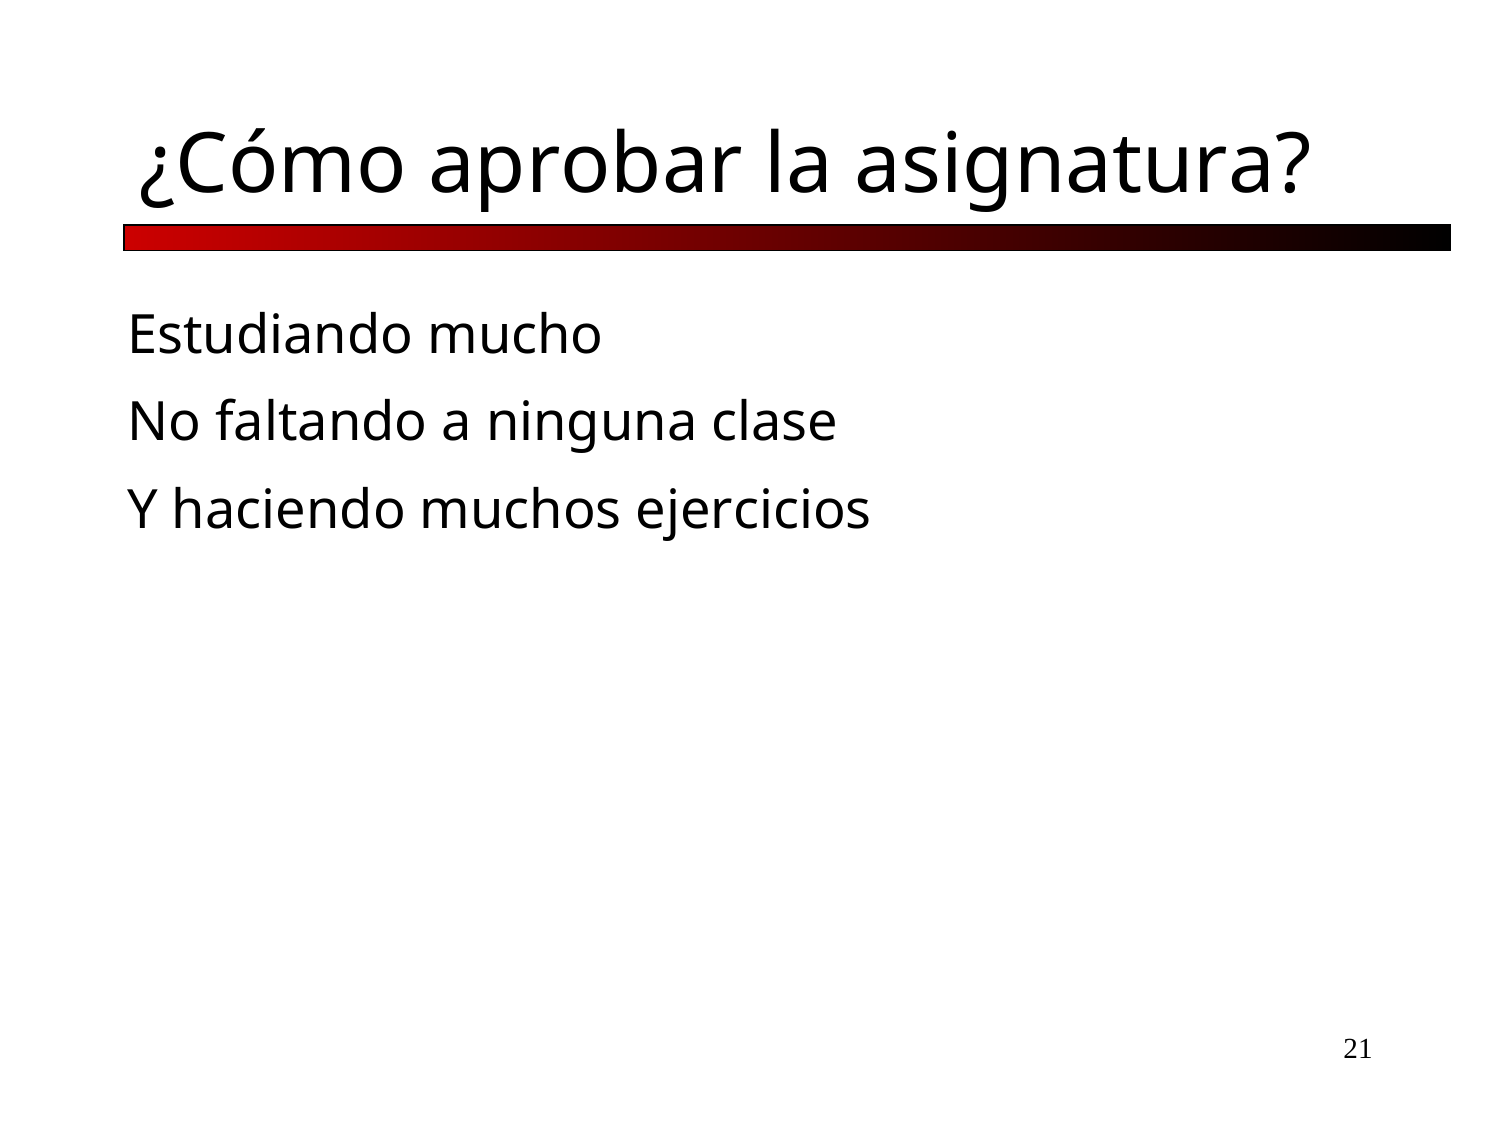

# ¿Cómo aprobar la asignatura?
Estudiando mucho
No faltando a ninguna clase
Y haciendo muchos ejercicios
21